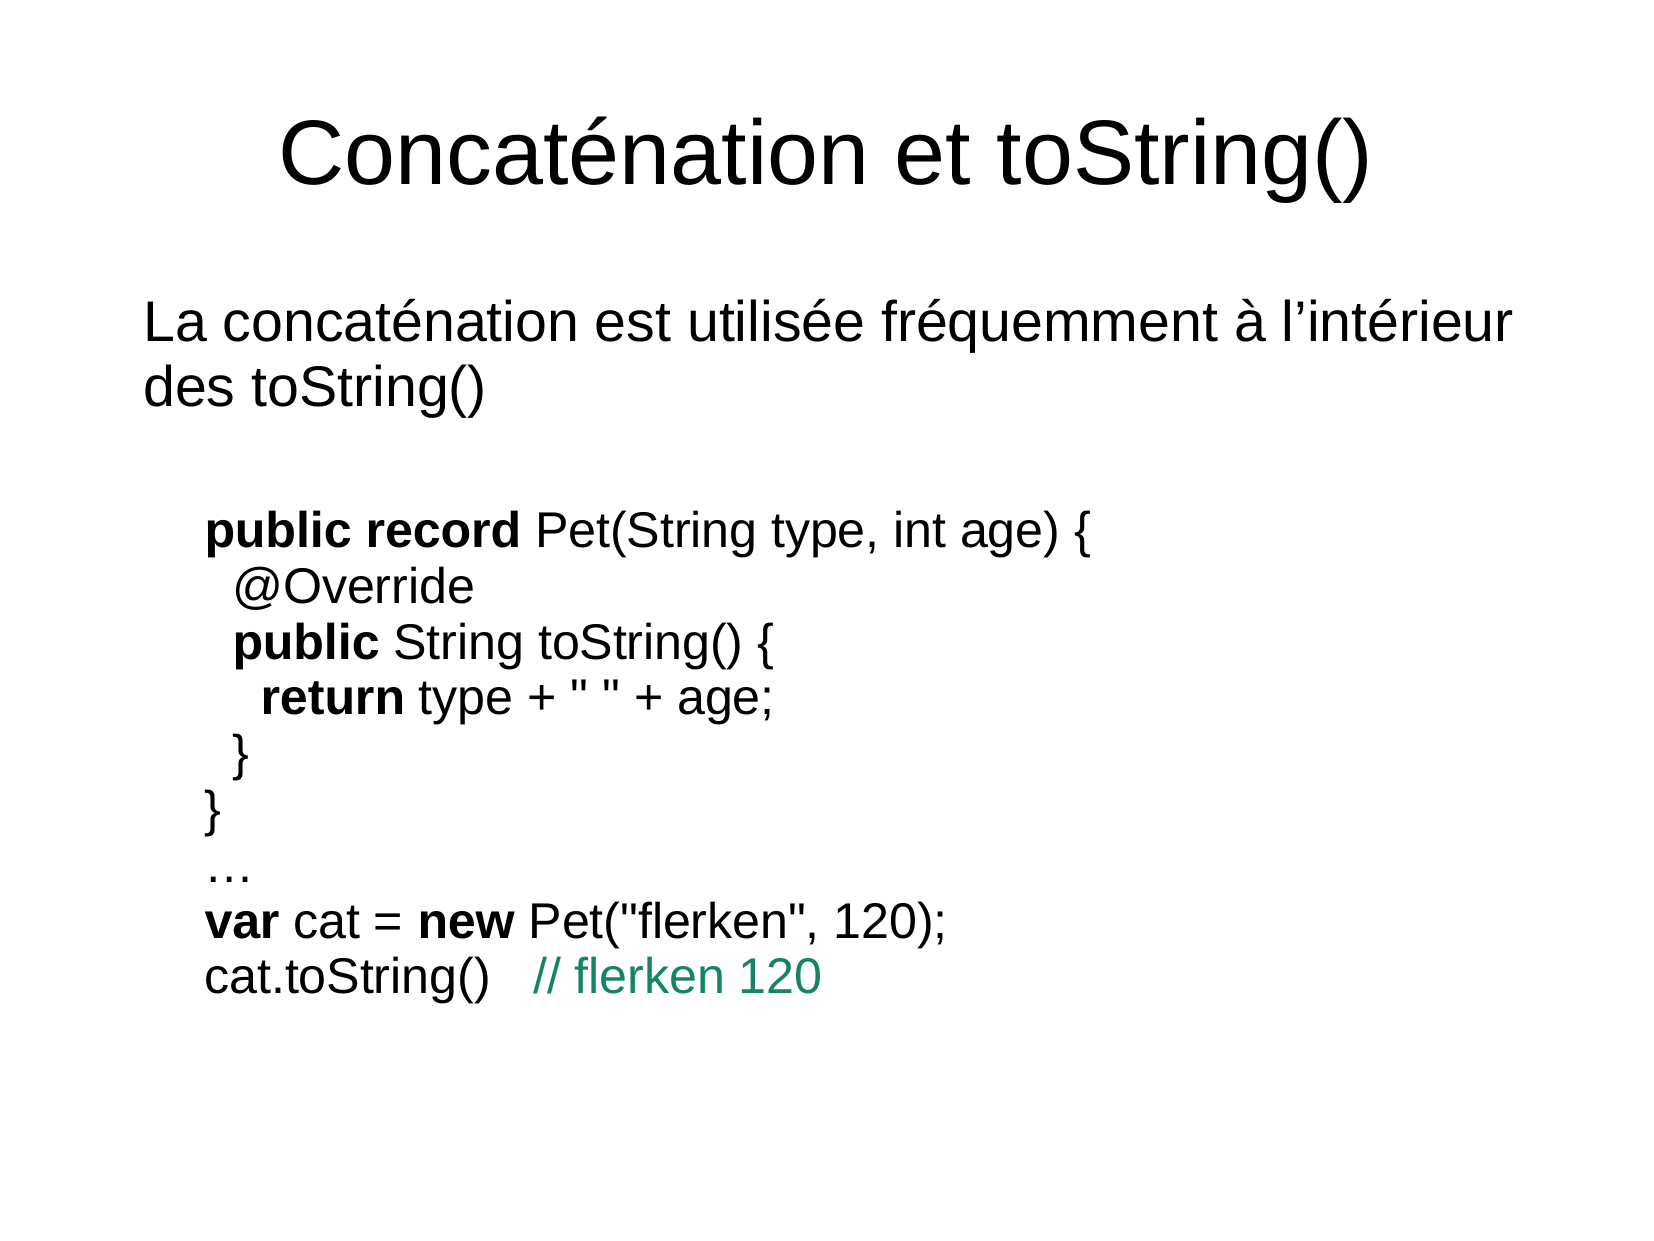

# Concaténation et toString()
La concaténation est utilisée fréquemment à l’intérieur des toString()
public record Pet(String type, int age) {
 @Override
 public String toString() {
 return type + " " + age;
 }
}
…
var cat = new Pet("flerken", 120);
cat.toString() // flerken 120